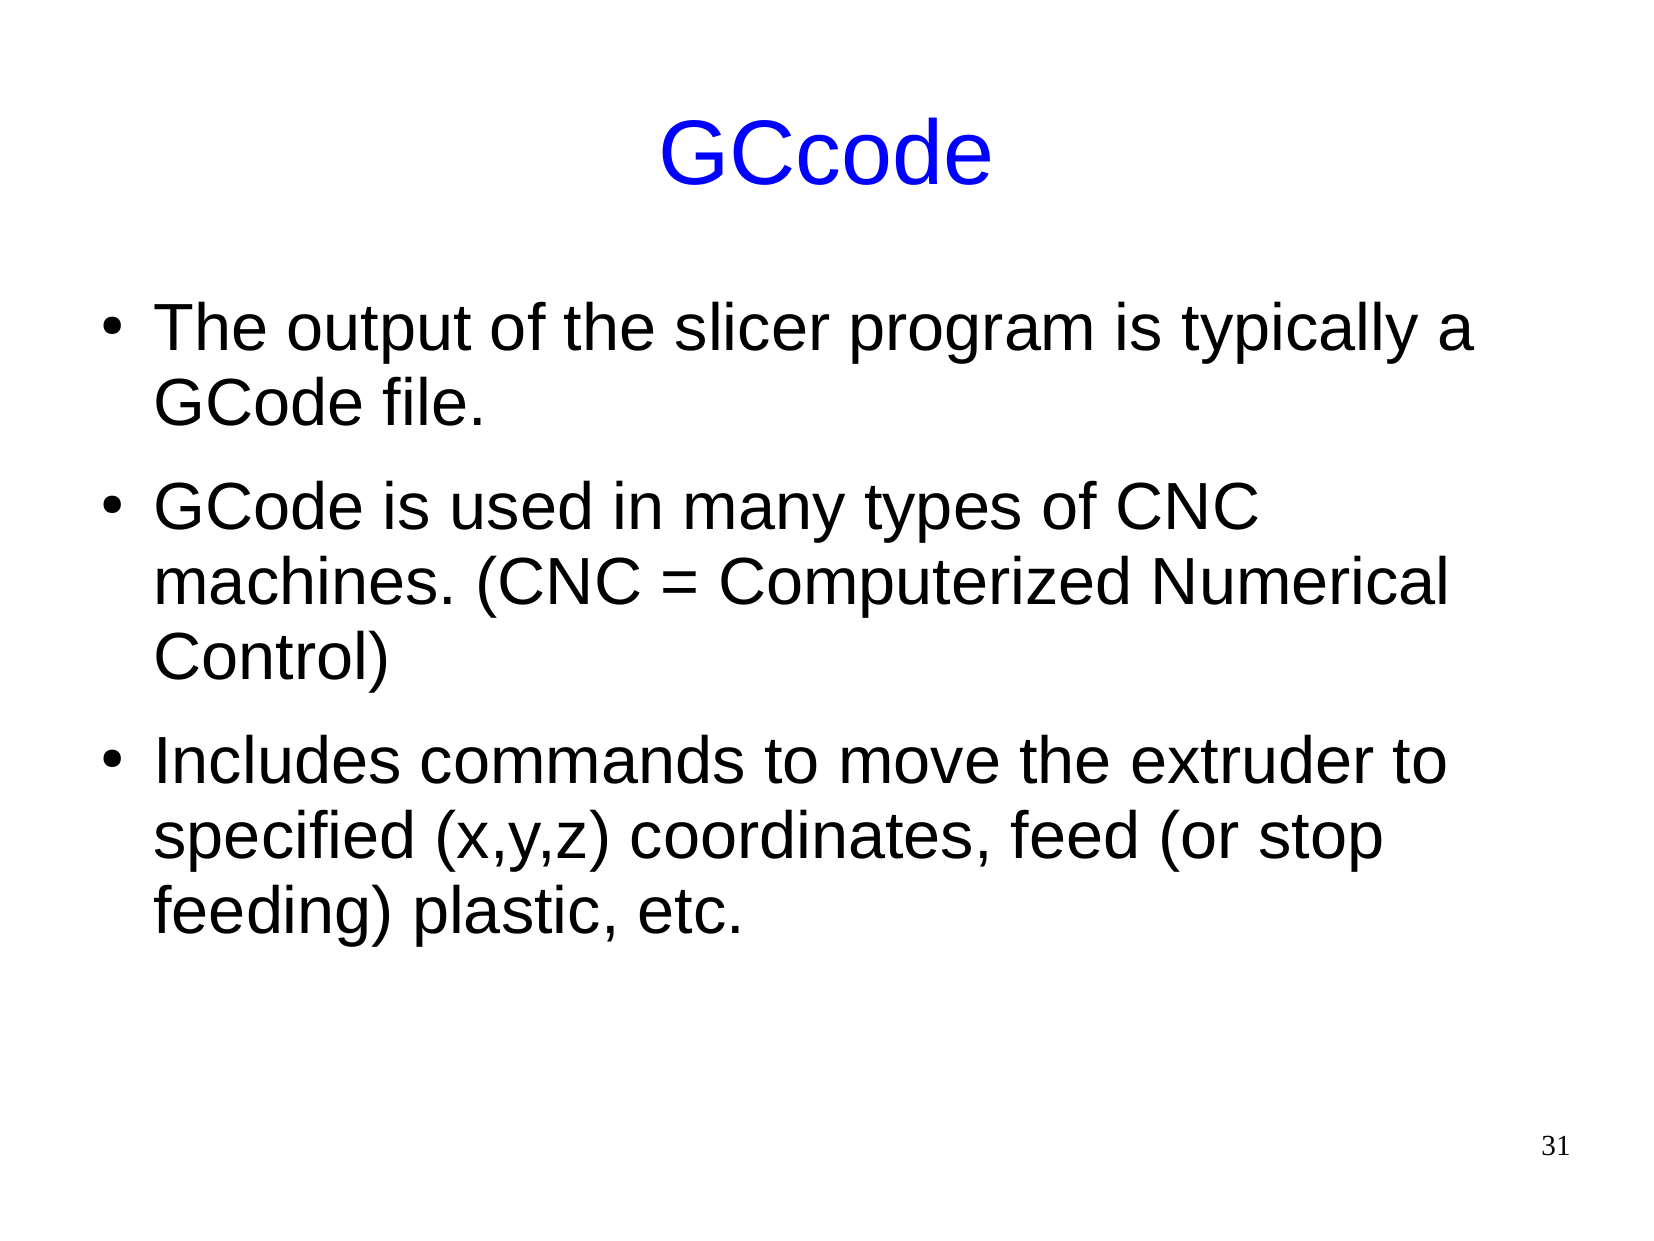

# GCcode
The output of the slicer program is typically a GCode file.
GCode is used in many types of CNC machines. (CNC = Computerized Numerical Control)
Includes commands to move the extruder to specified (x,y,z) coordinates, feed (or stop feeding) plastic, etc.
31